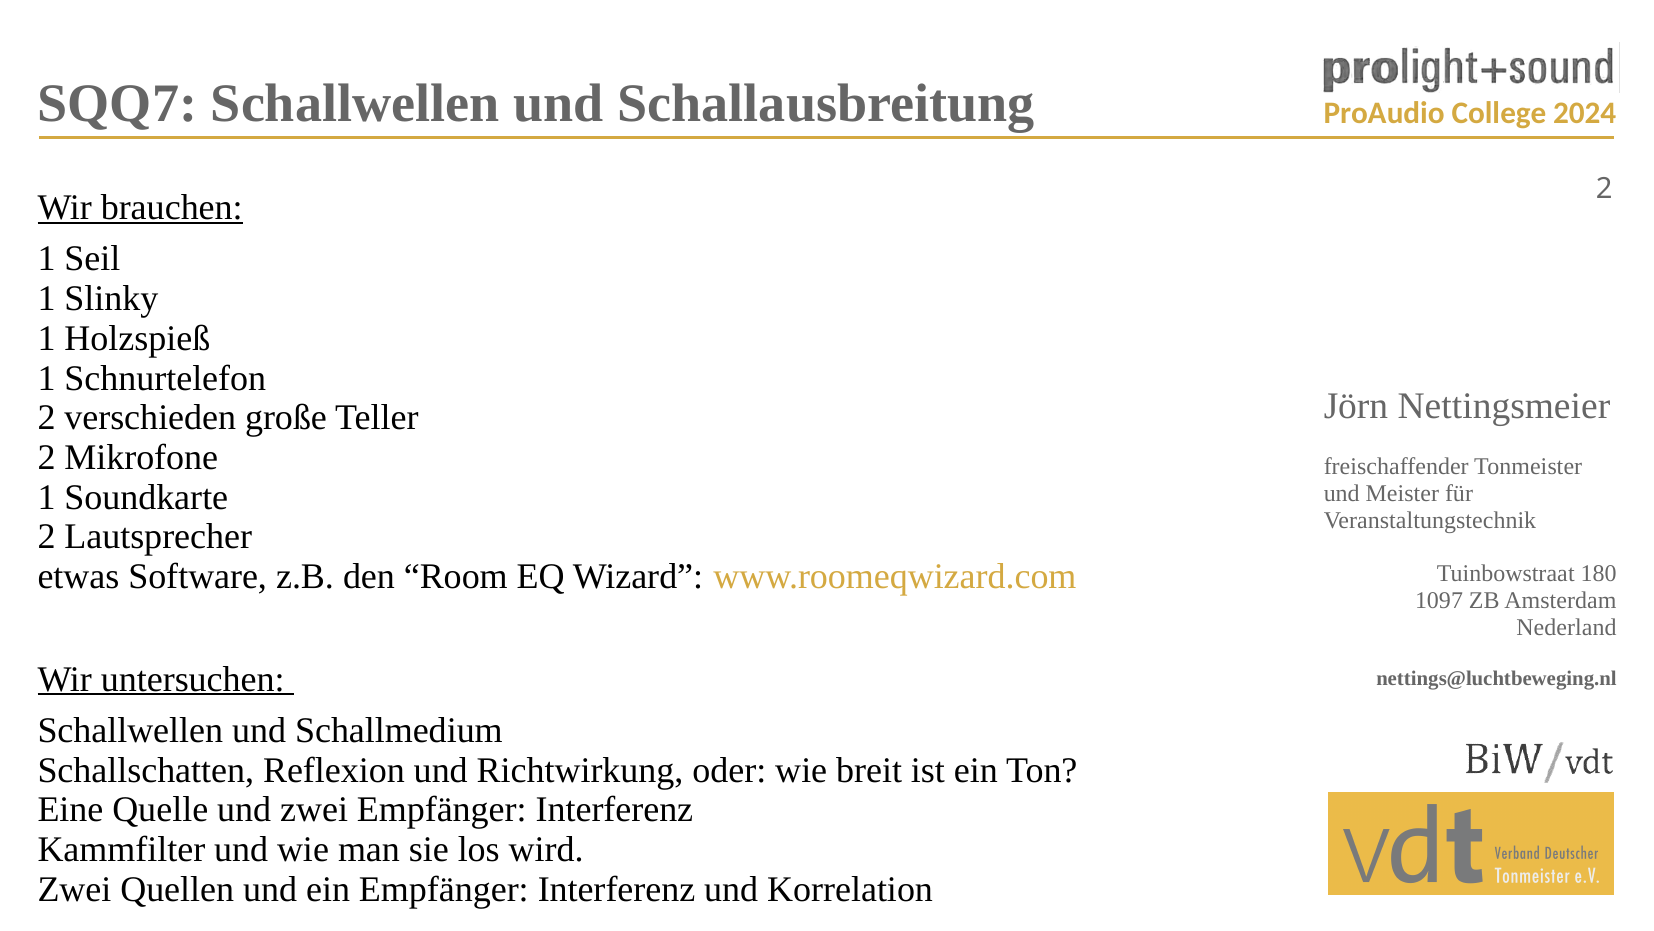

# SQQ7: Schallwellen und Schallausbreitung
2
Wir brauchen:
1 Seil
1 Slinky
1 Holzspieß
1 Schnurtelefon
2 verschieden große Teller
2 Mikrofone
1 Soundkarte
2 Lautsprecher
etwas Software, z.B. den “Room EQ Wizard”: www.roomeqwizard.com
Wir untersuchen:
Schallwellen und Schallmedium
Schallschatten, Reflexion und Richtwirkung, oder: wie breit ist ein Ton?
Eine Quelle und zwei Empfänger: Interferenz
Kammfilter und wie man sie los wird.
Zwei Quellen und ein Empfänger: Interferenz und Korrelation